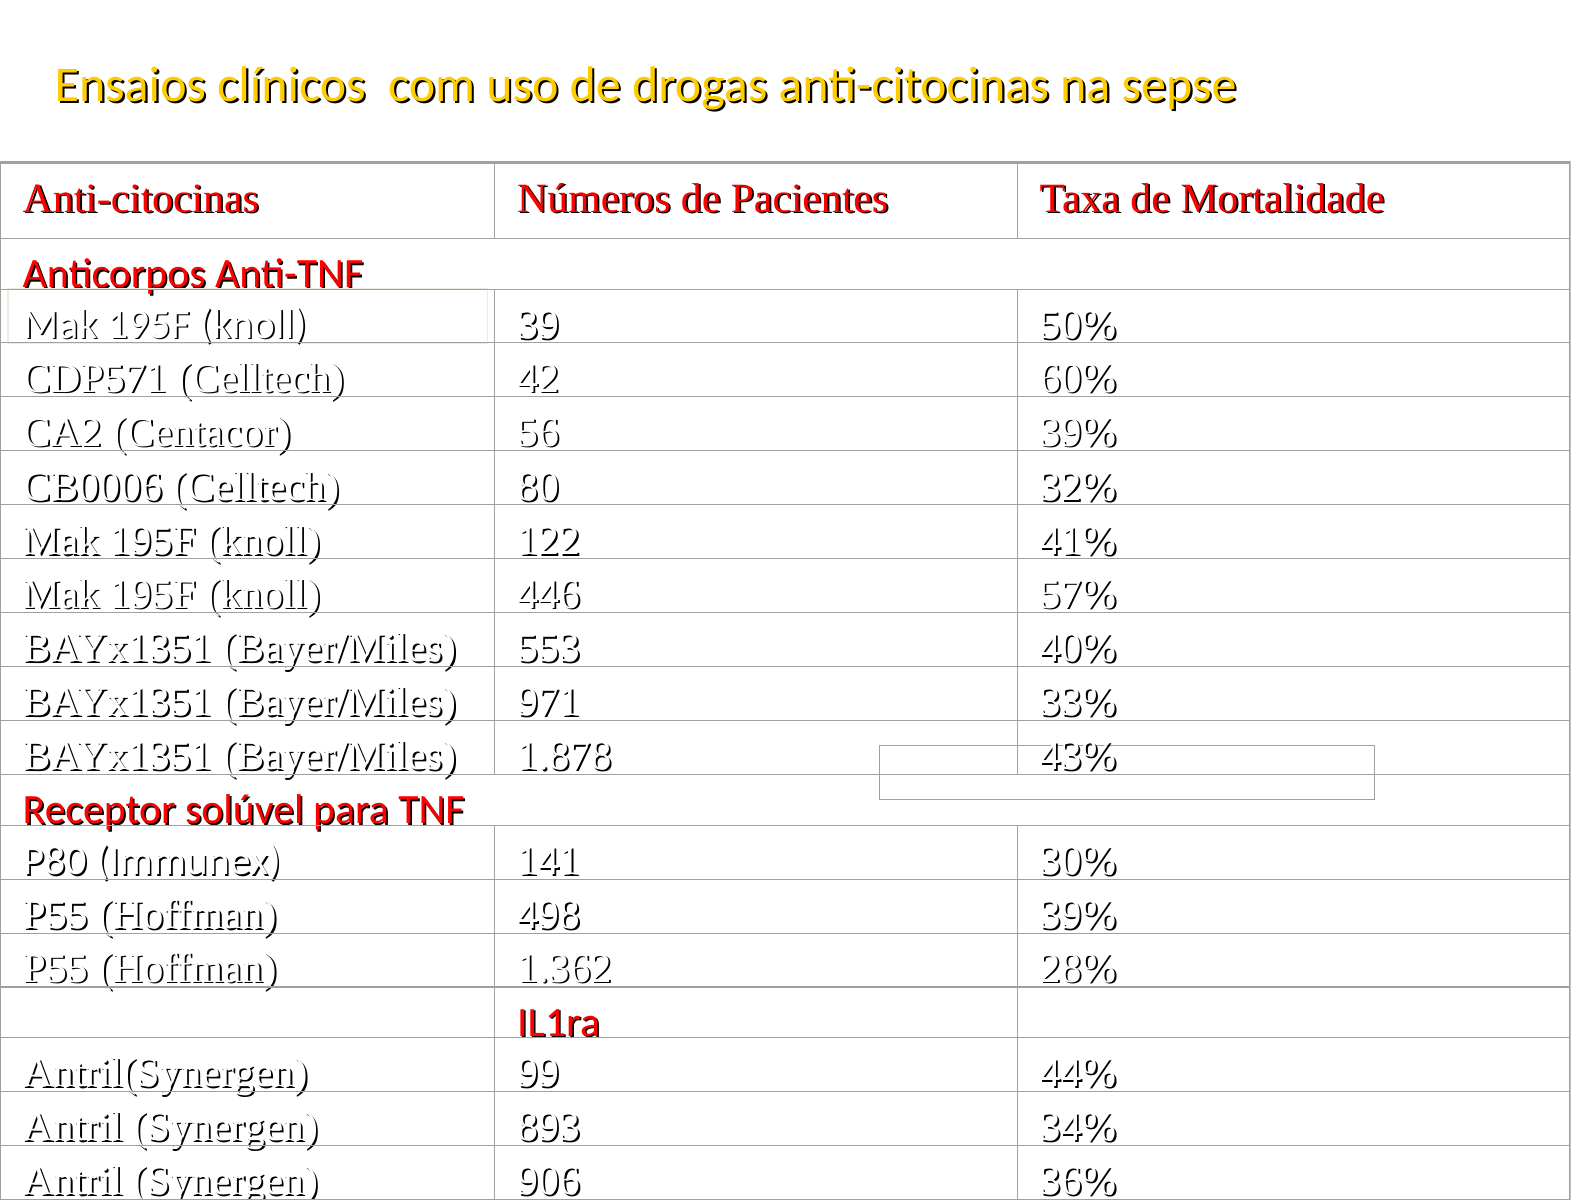

Ensaios clínicos com uso de drogas anti-citocinas na sepse
Anti-citocinas
Números de Pacientes
Taxa de Mortalidade
Anticorpos Anti-TNF
Mak 195F (knoll)
39
50%
CDP571 (Celltech)
42
60%
CA2 (Centacor)
56
39%
CB0006 (Celltech)
80
32%
Mak 195F (knoll)
122
41%
Mak 195F (knoll)
446
57%
BAYx1351 (Bayer/Miles)
553
40%
BAYx1351 (Bayer/Miles)
971
33%
BAYx1351 (Bayer/Miles)
1.878
43%
Receptor solúvel para TNF
P80 (Immunex)
141
30%
P55 (Hoffman)
498
39%
P55 (Hoffman)
1.362
28%
IL1ra
Antril(Synergen)
99
44%
Antril (Synergen)
893
34%
Antril (Synergen)
906
36%